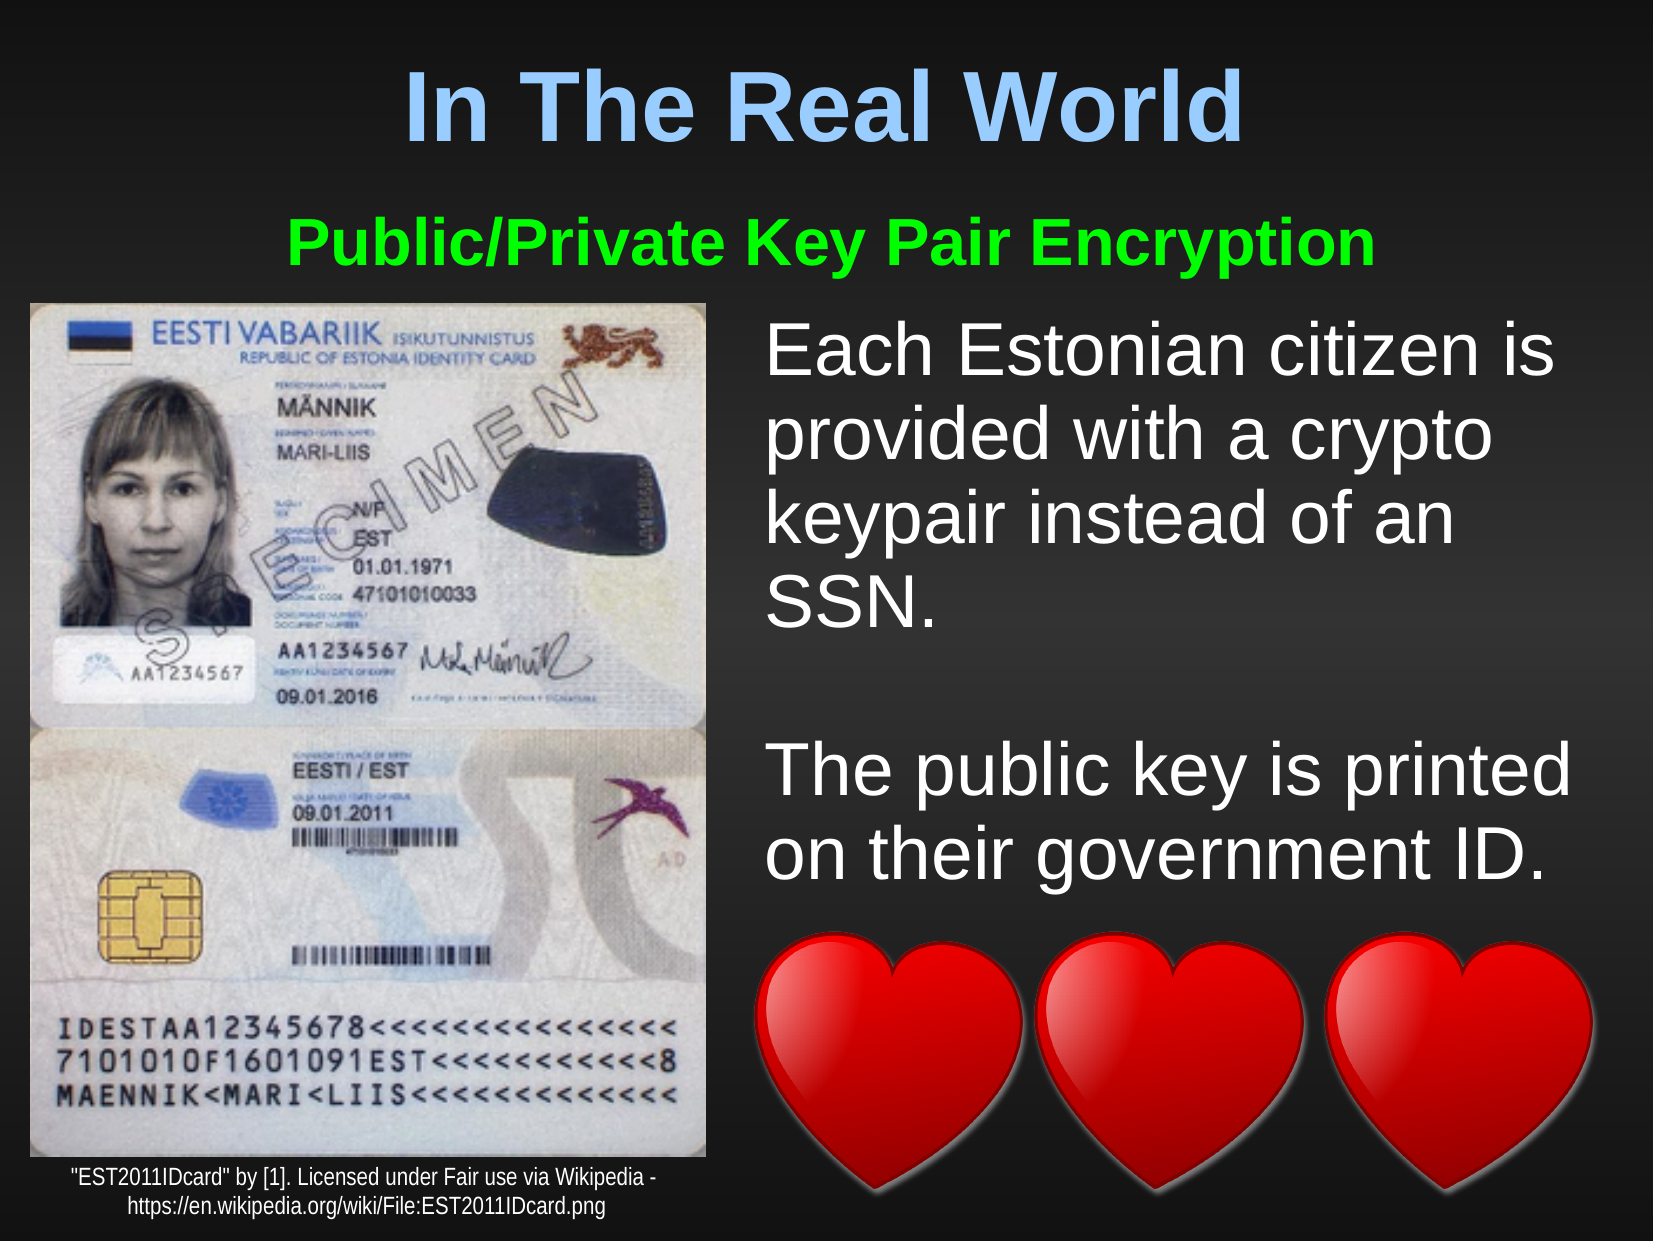

# In The Real World
Public/Private Key Pair Encryption
Each Estonian citizen is provided with a crypto keypair instead of an SSN.
The public key is printed on their government ID.
"EST2011IDcard" by [1]. Licensed under Fair use via Wikipedia -
https://en.wikipedia.org/wiki/File:EST2011IDcard.png